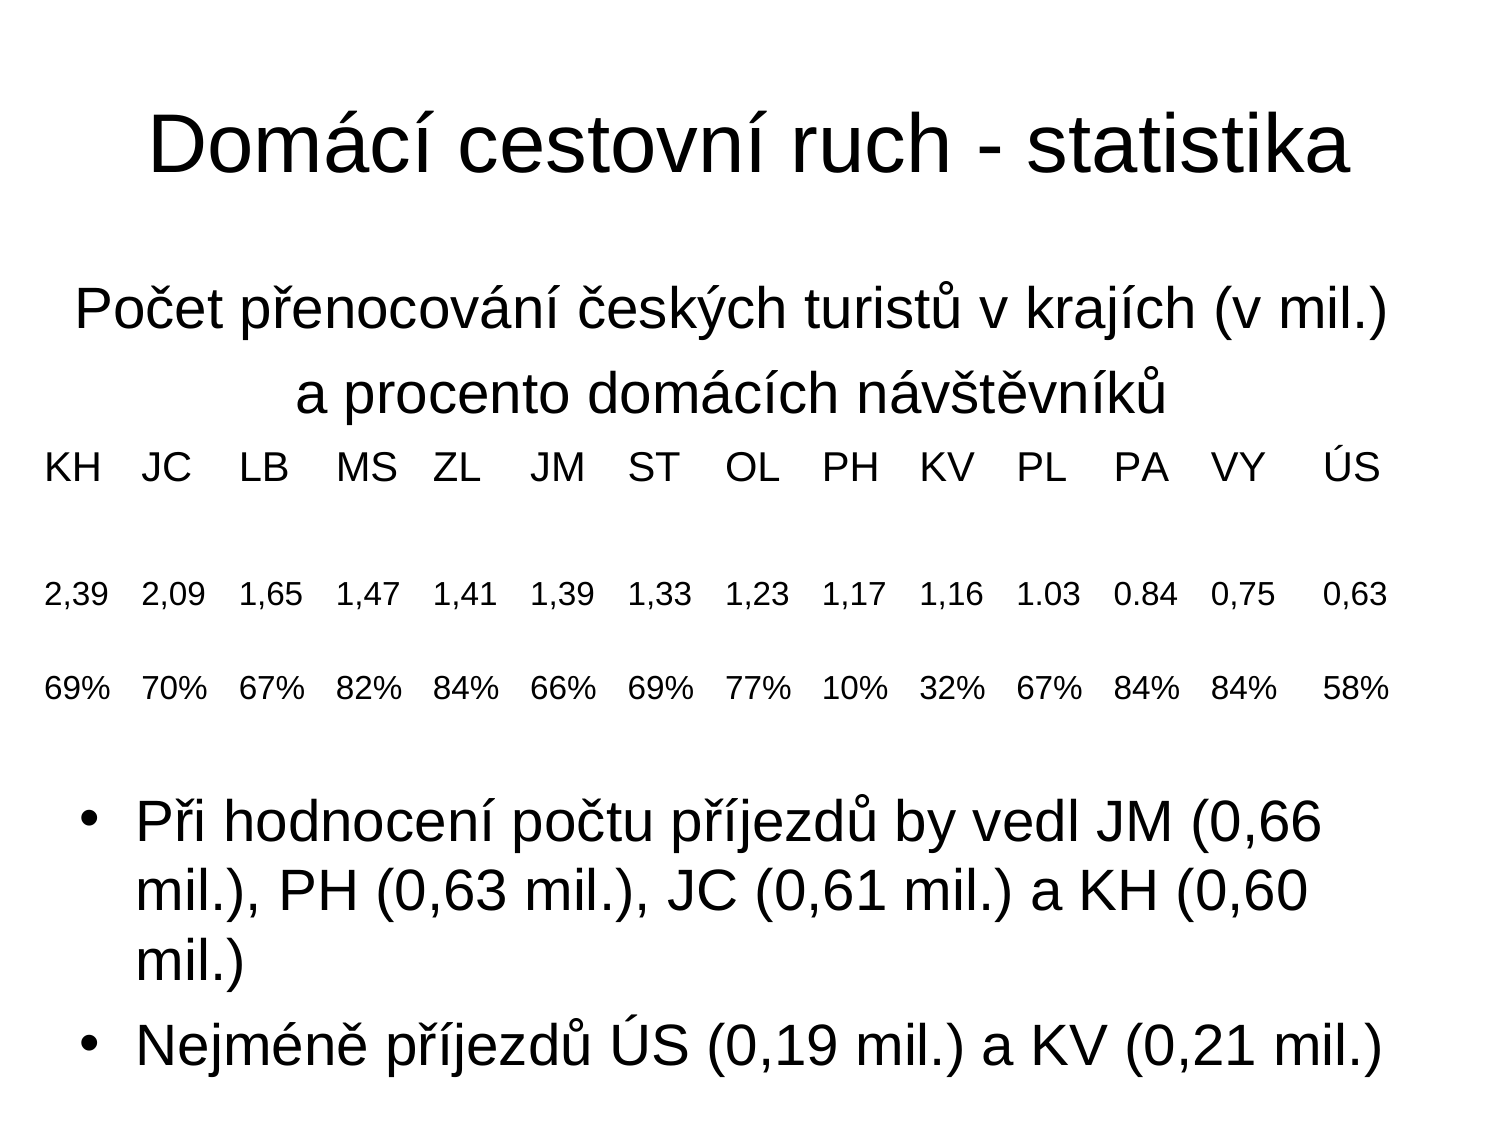

# Domácí cestovní ruch - statistika
| Počet přenocování českých turistů v krajích (v mil.) a procento domácích návštěvníků | | | | | | | | | | | | | |
| --- | --- | --- | --- | --- | --- | --- | --- | --- | --- | --- | --- | --- | --- |
| KH | JC | LB | MS | ZL | JM | ST | OL | PH | KV | PL | PA | VY | ÚS |
| 2,39 | 2,09 | 1,65 | 1,47 | 1,41 | 1,39 | 1,33 | 1,23 | 1,17 | 1,16 | 1.03 | 0.84 | 0,75 | 0,63 |
| 69% | 70% | 67% | 82% | 84% | 66% | 69% | 77% | 10% | 32% | 67% | 84% | 84% | 58% |
Při hodnocení počtu příjezdů by vedl JM (0,66 mil.), PH (0,63 mil.), JC (0,61 mil.) a KH (0,60 mil.)
Nejméně příjezdů ÚS (0,19 mil.) a KV (0,21 mil.)